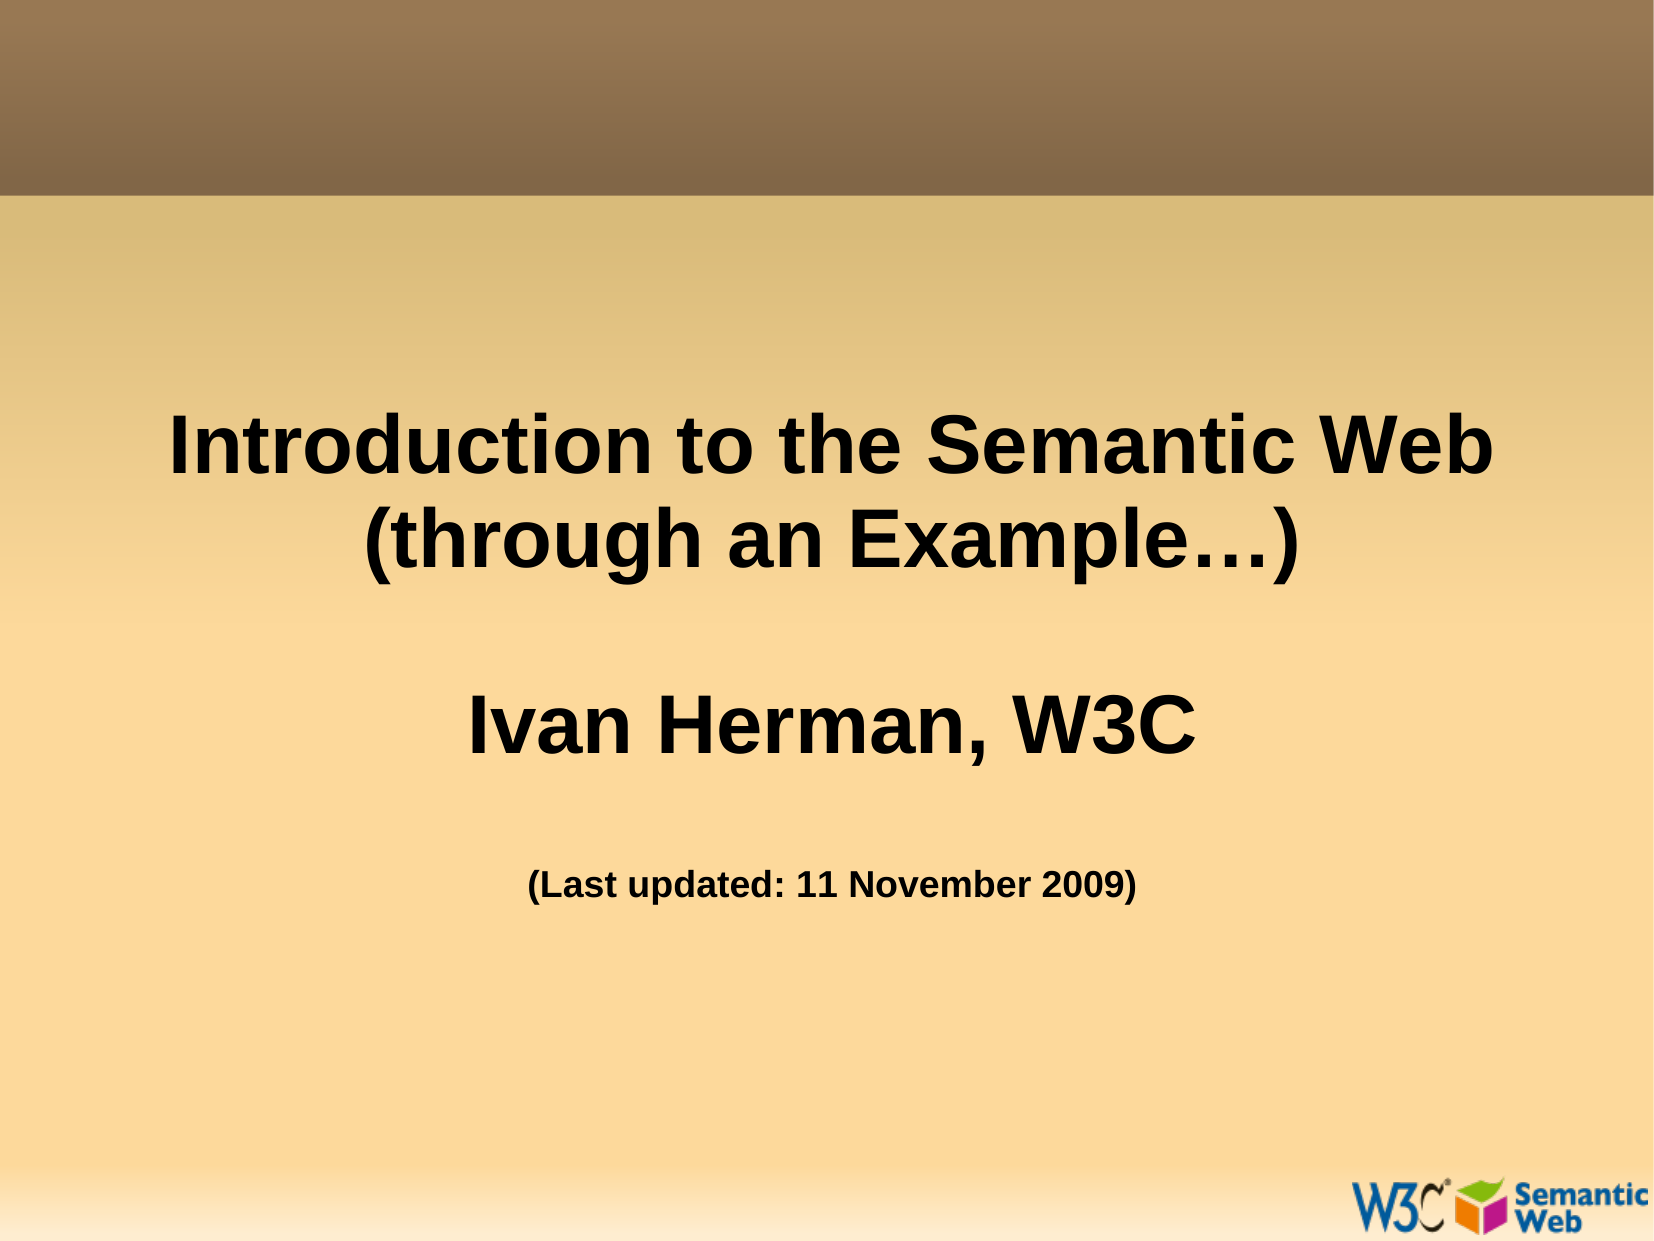

# Introduction to the Semantic Web (through an Example…) Ivan Herman, W3C (Last updated: 11 November 2009)